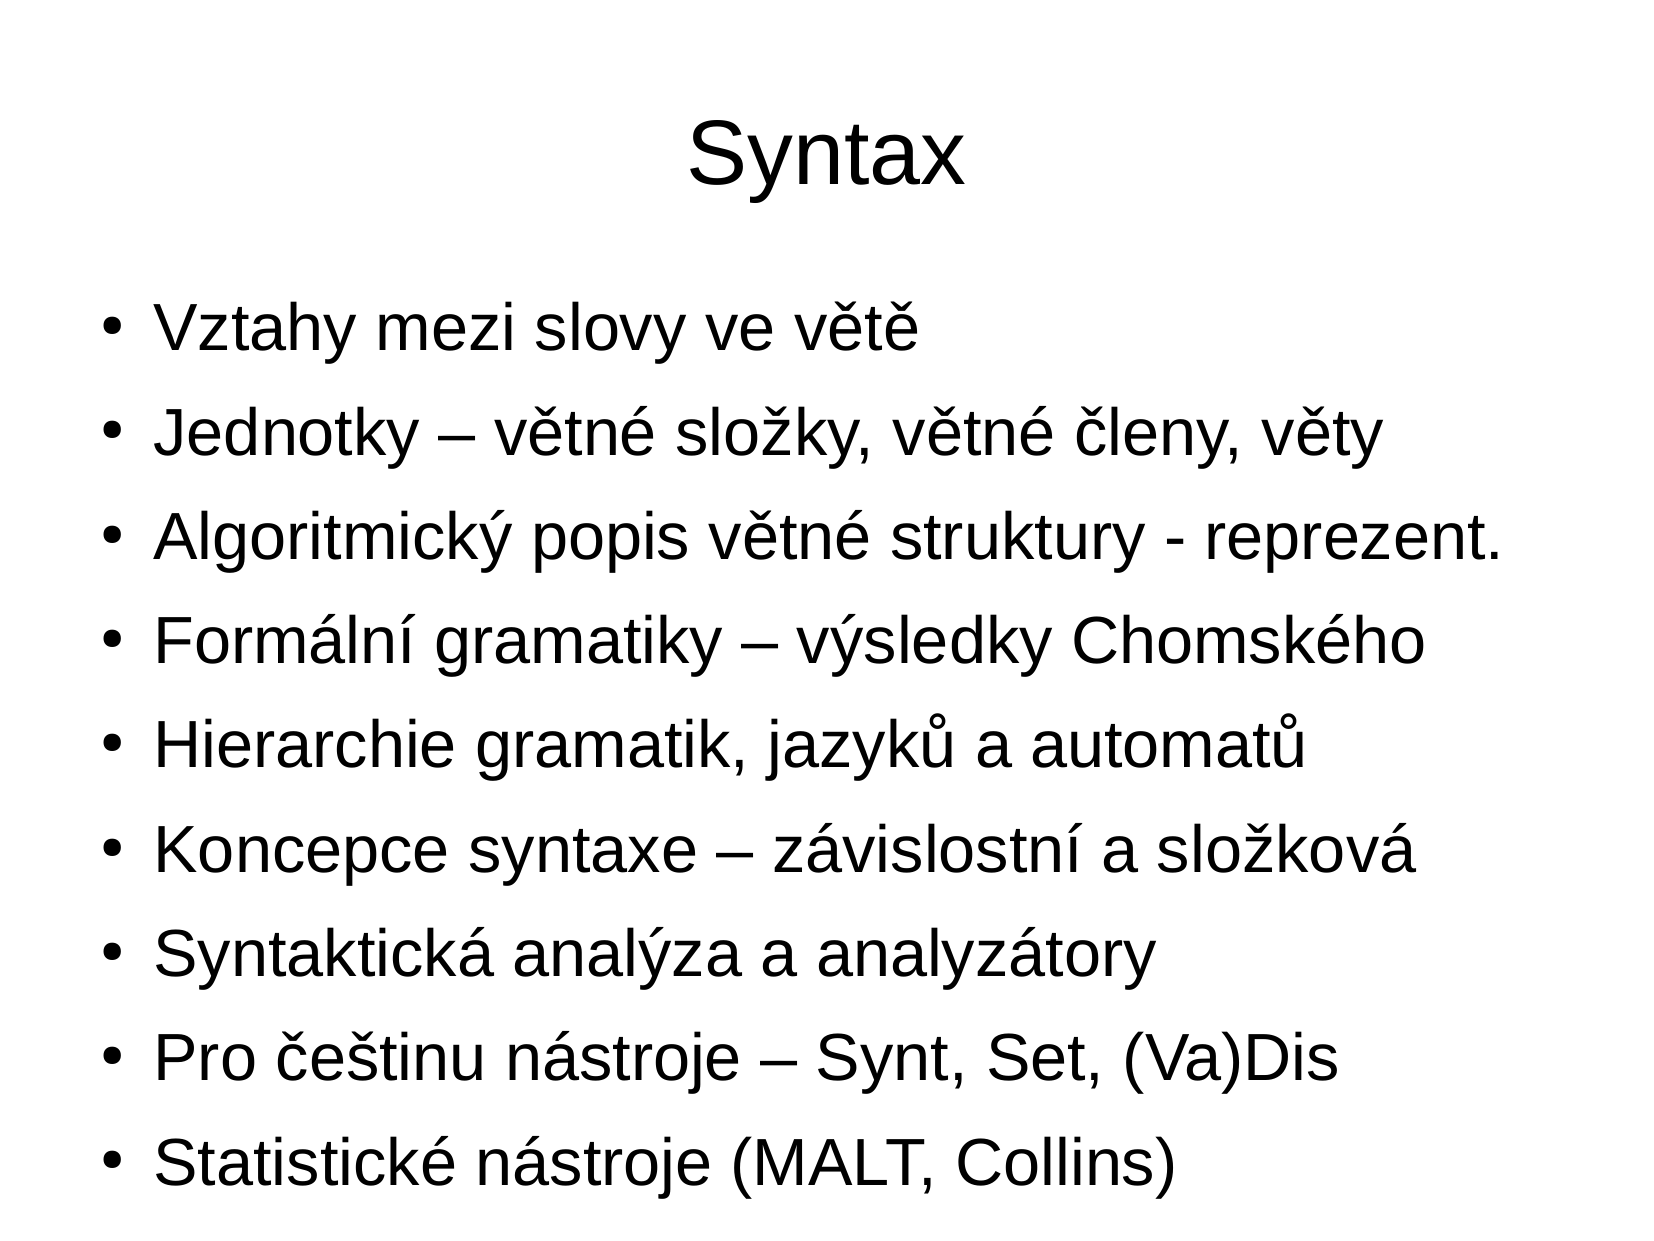

# Syntax
Vztahy mezi slovy ve větě
Jednotky – větné složky, větné členy, věty
Algoritmický popis větné struktury - reprezent.
Formální gramatiky – výsledky Chomského
Hierarchie gramatik, jazyků a automatů
Koncepce syntaxe – závislostní a složková
Syntaktická analýza a analyzátory
Pro češtinu nástroje – Synt, Set, (Va)Dis
Statistické nástroje (MALT, Collins)